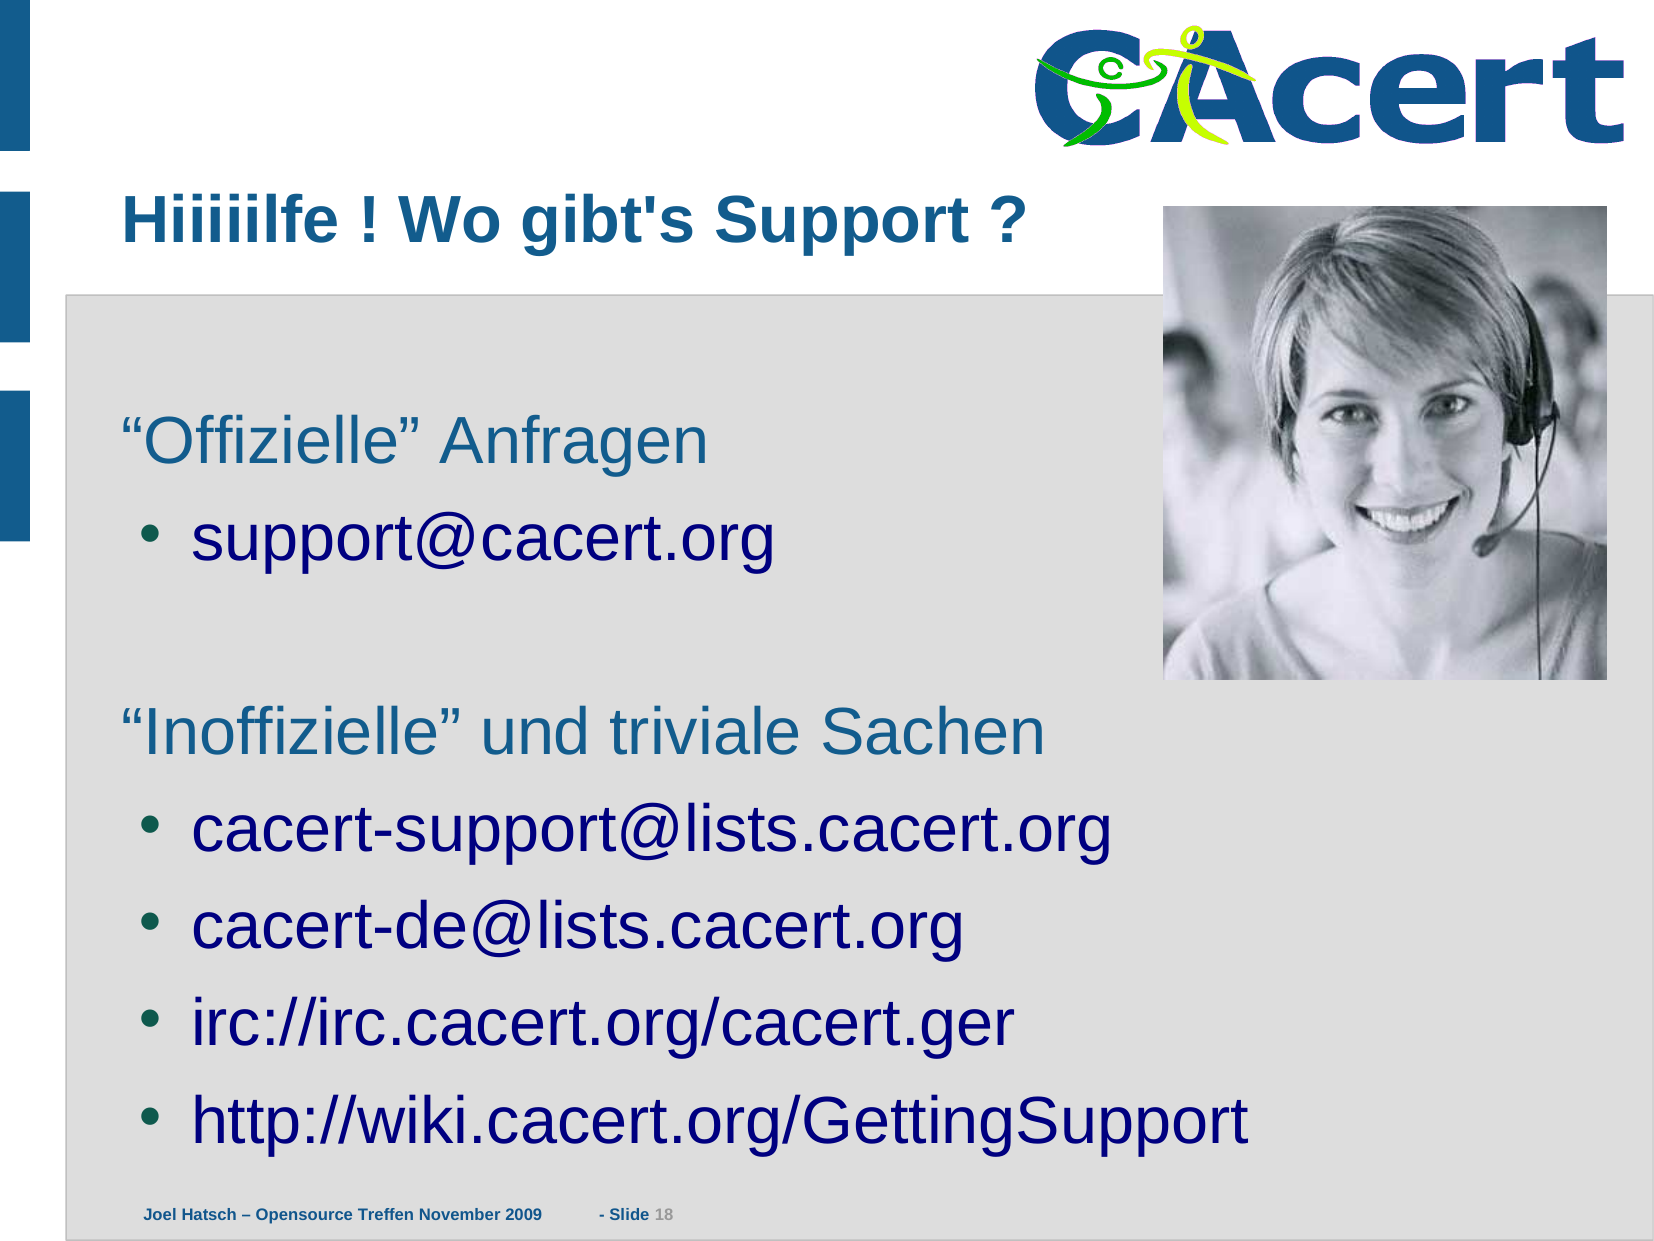

# Hiiiiilfe ! Wo gibt's Support ?
“Offizielle” Anfragen
support@cacert.org
“Inoffizielle” und triviale Sachen
cacert-support@lists.cacert.org
cacert-de@lists.cacert.org
irc://irc.cacert.org/cacert.ger
http://wiki.cacert.org/GettingSupport